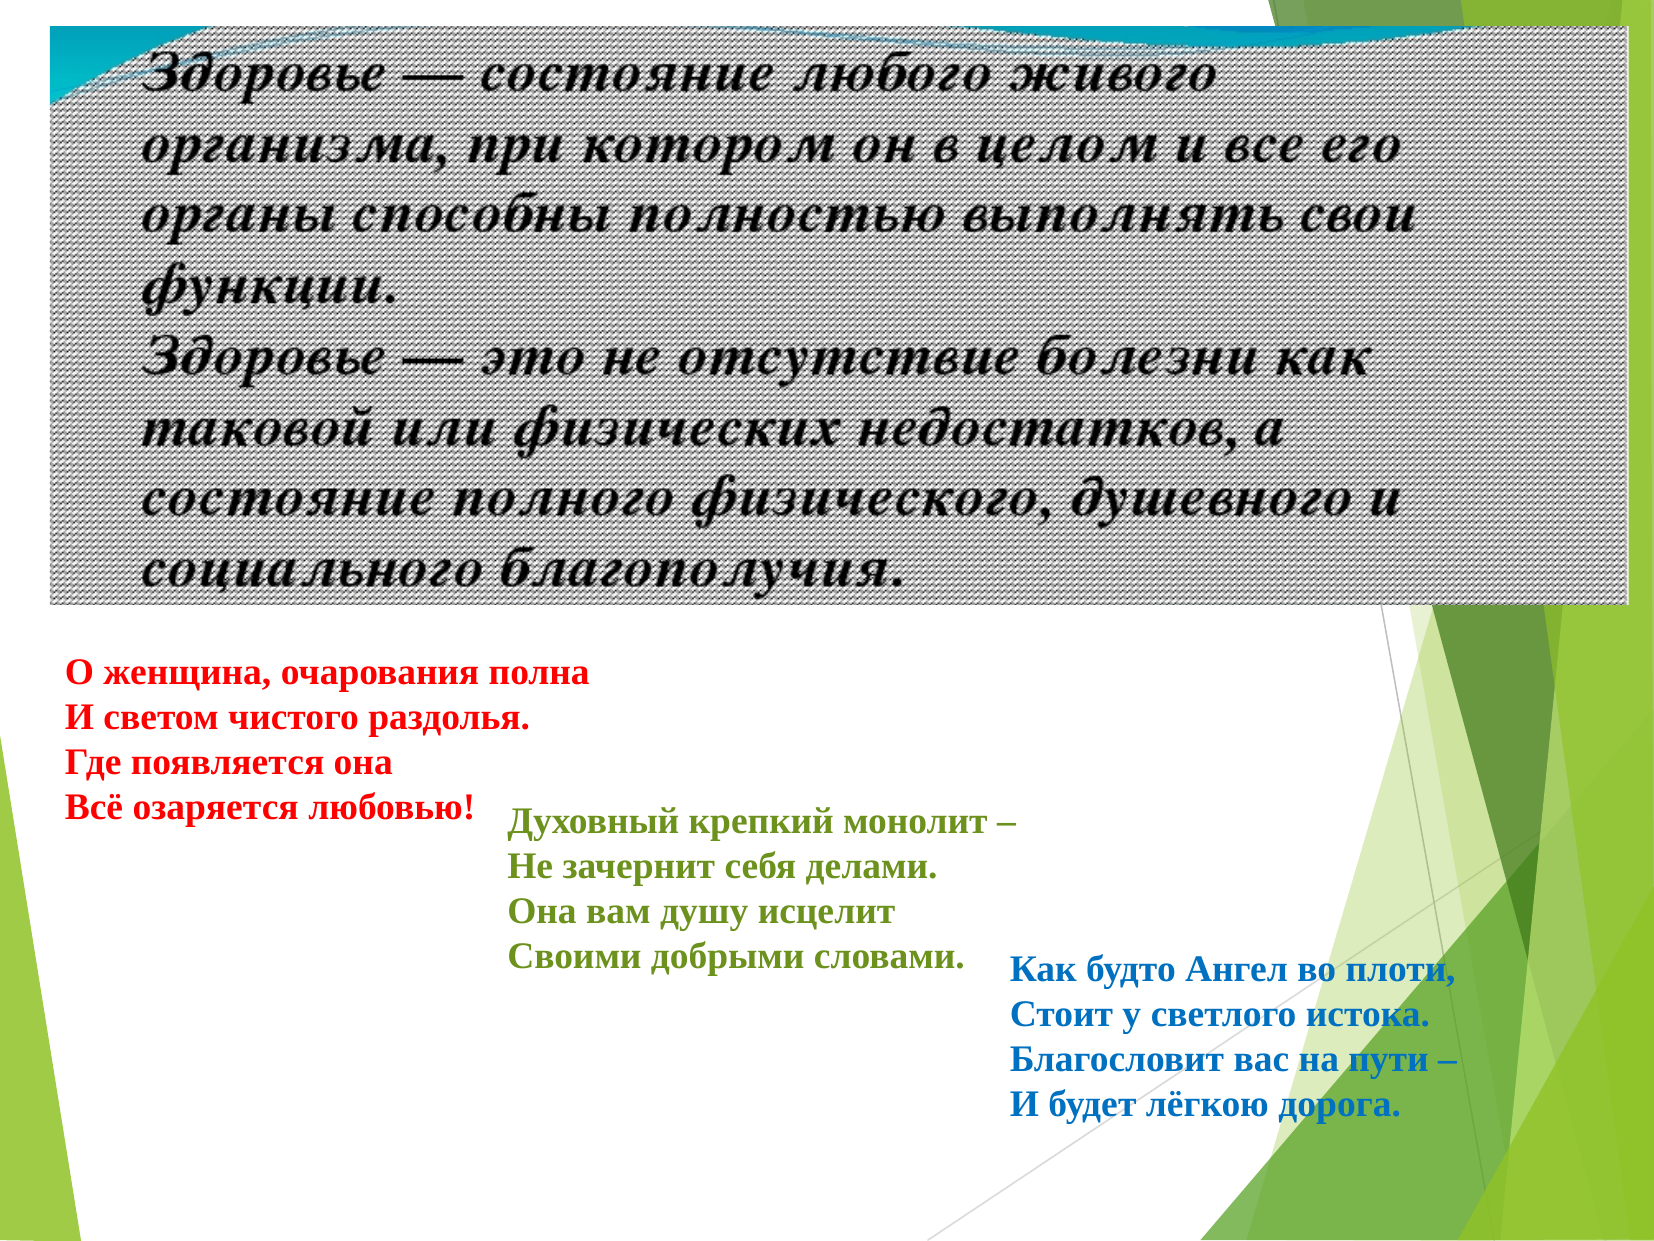

О женщина, очарования полна
И светом чистого раздолья.
Где появляется она
Всё озаряется любовью!
Духовный крепкий монолит –
Не зачернит себя делами.
Она вам душу исцелит
Своими добрыми словами.
Как будто Ангел во плоти,
Стоит у светлого истока.
Благословит вас на пути –
И будет лёгкою дорога.